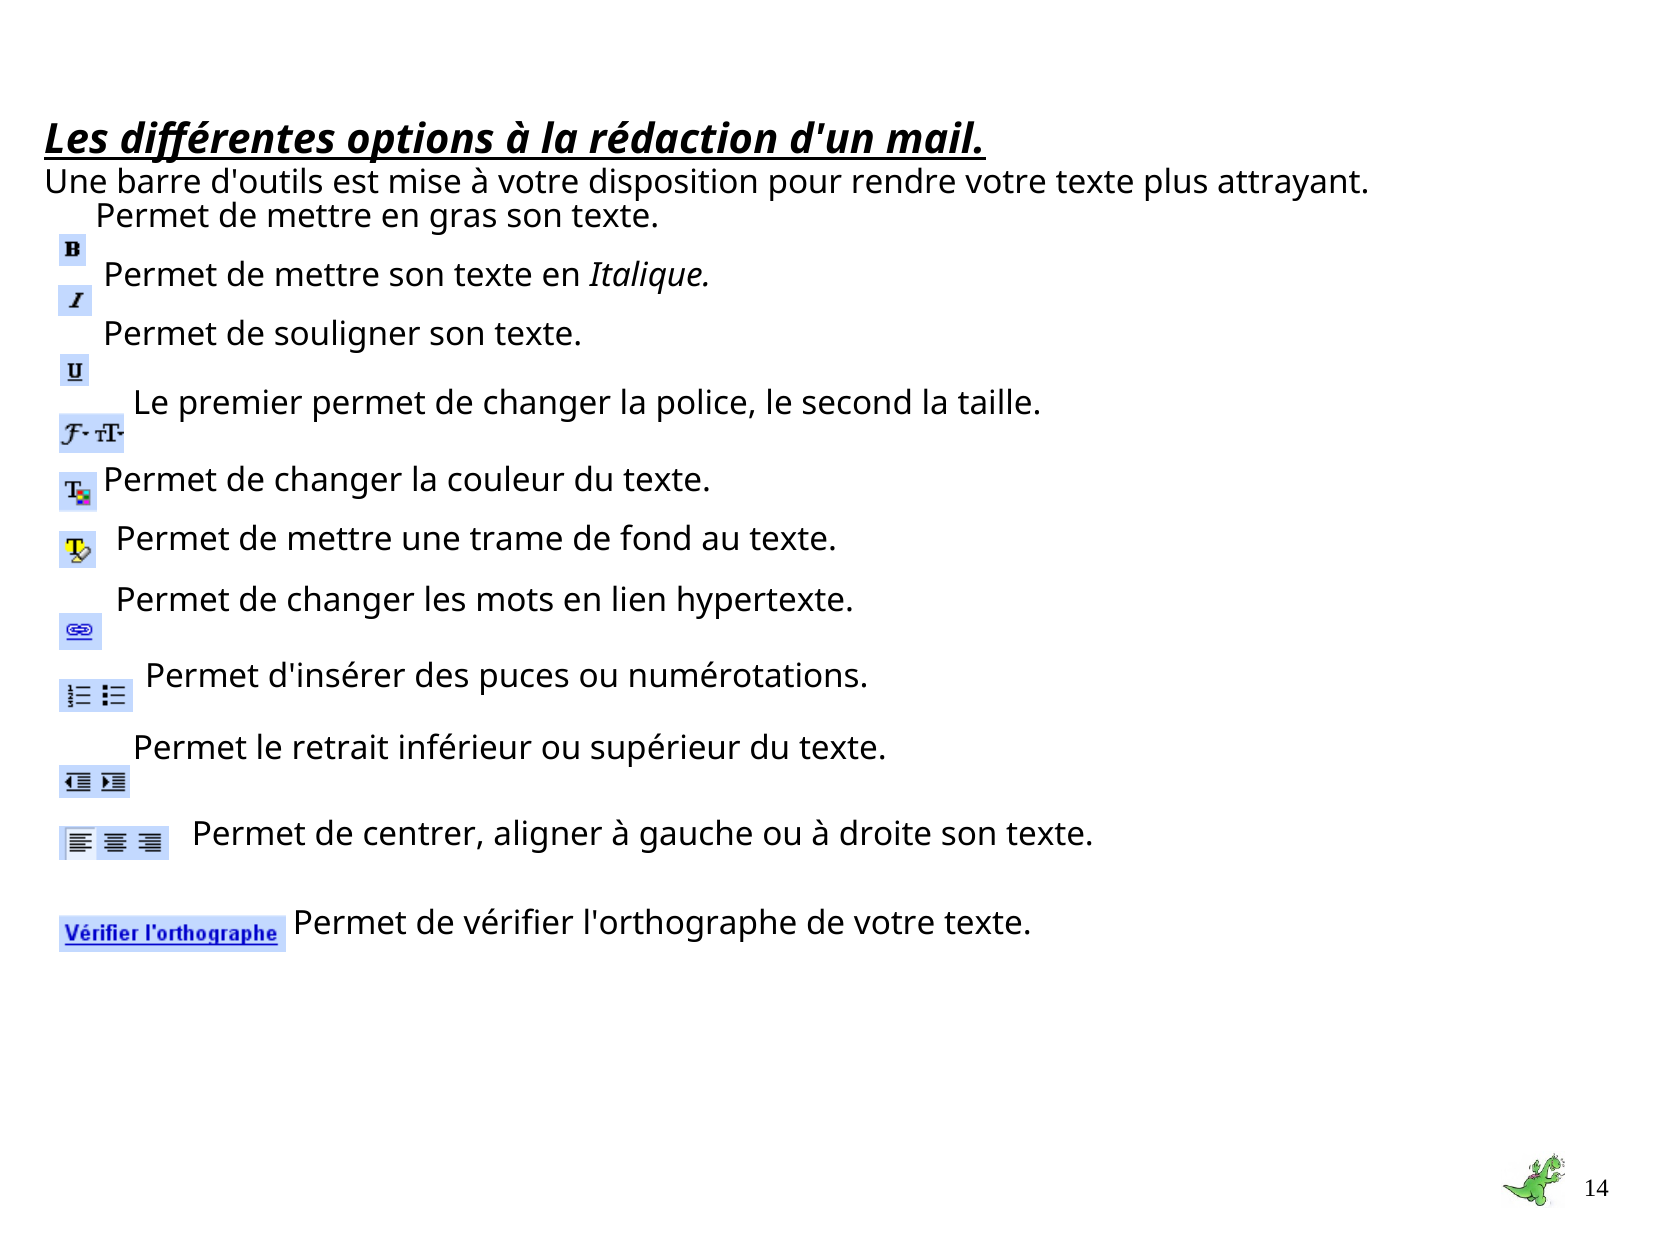

Les différentes options à la rédaction d'un mail.
Une barre d'outils est mise à votre disposition pour rendre votre texte plus attrayant.
Permet de mettre en gras son texte.
Permet de mettre son texte en Italique.
Permet de souligner son texte.
Le premier permet de changer la police, le second la taille.
Permet de changer la couleur du texte.
Permet de mettre une trame de fond au texte.
Permet de changer les mots en lien hypertexte.
Permet d'insérer des puces ou numérotations.
Permet le retrait inférieur ou supérieur du texte.
Permet de centrer, aligner à gauche ou à droite son texte.
Permet de vérifier l'orthographe de votre texte.
14